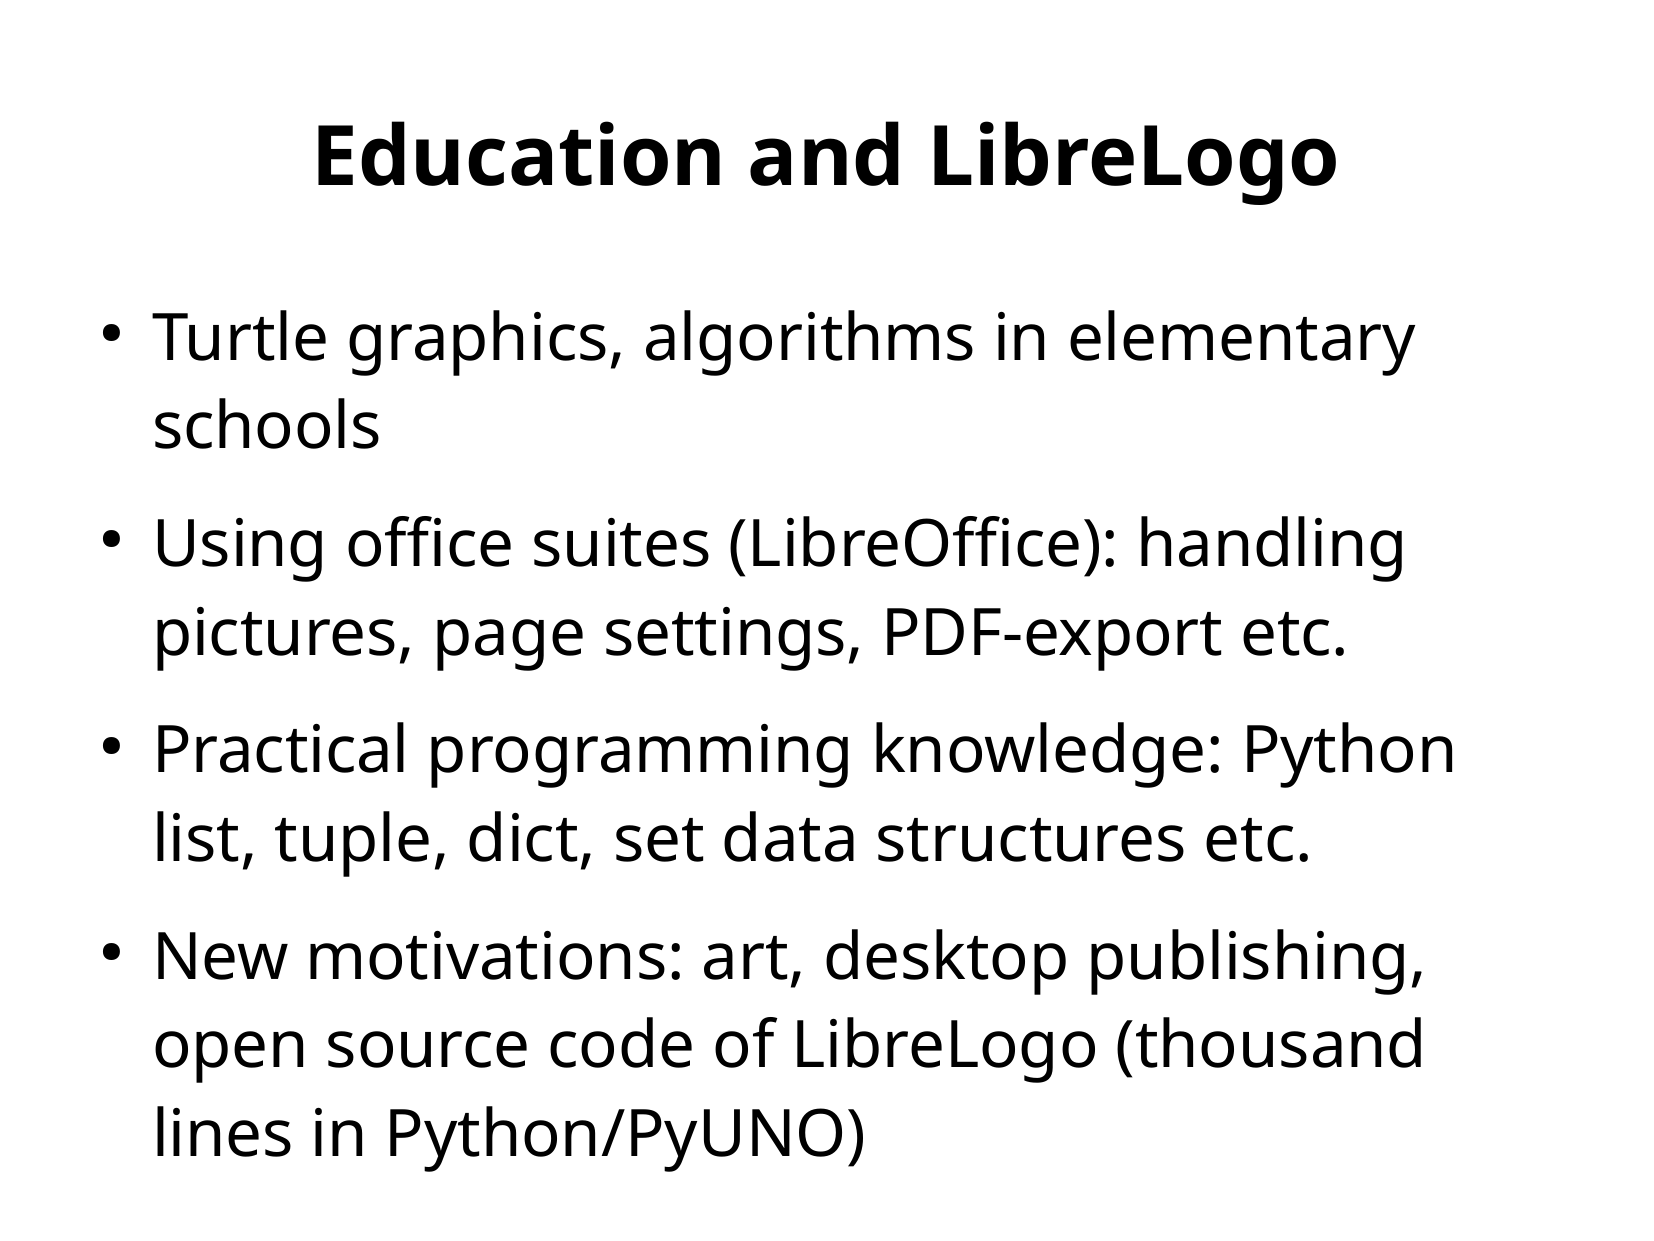

# Education and LibreLogo
Turtle graphics, algorithms in elementary schools
Using office suites (LibreOffice): handling pictures, page settings, PDF-export etc.
Practical programming knowledge: Python list, tuple, dict, set data structures etc.
New motivations: art, desktop publishing, open source code of LibreLogo (thousand lines in Python/PyUNO)